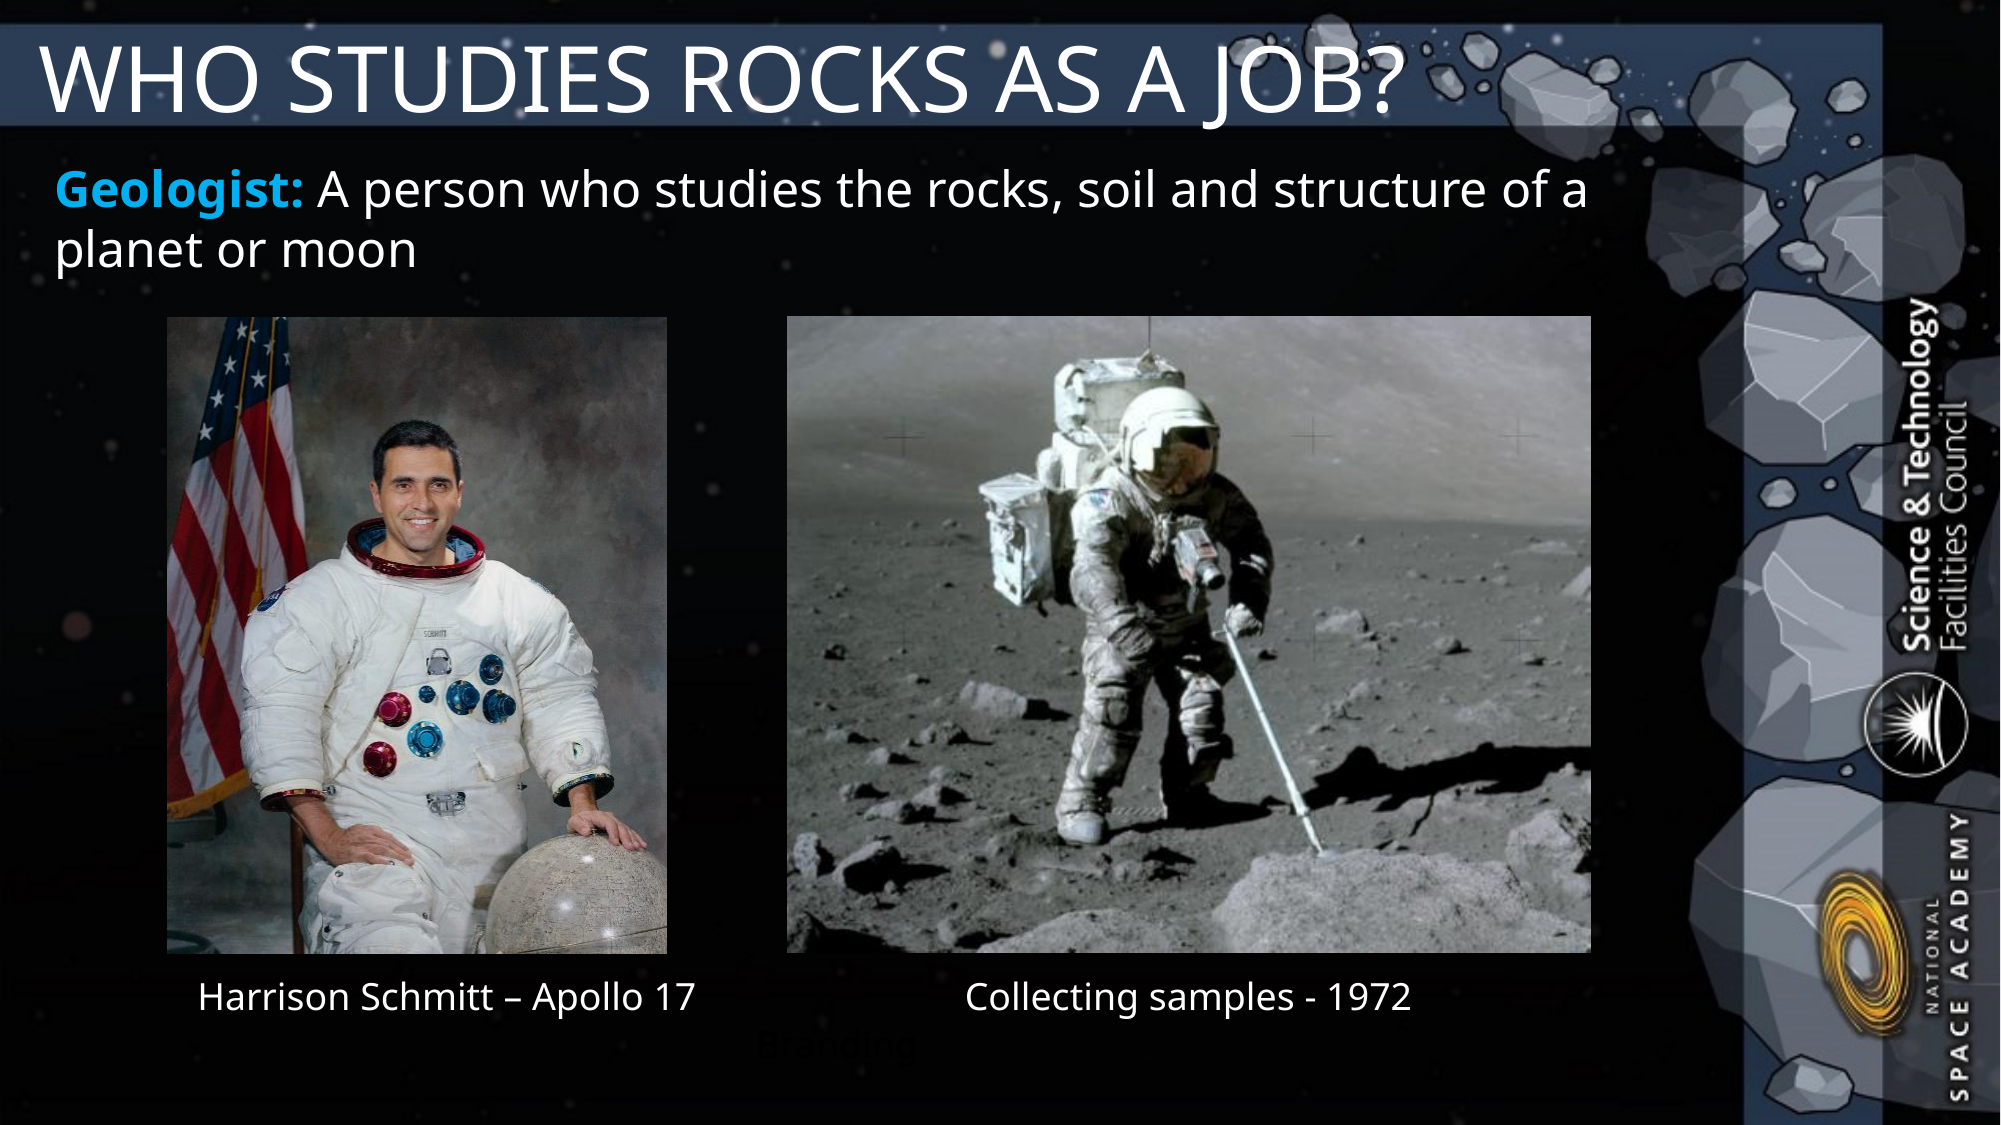

WHO STUDIES ROCKS AS A JOB?
Geologist: A person who studies the rocks, soil and structure of a planet or moon
Harrison Schmitt – Apollo 17
Collecting samples - 1972
Branding